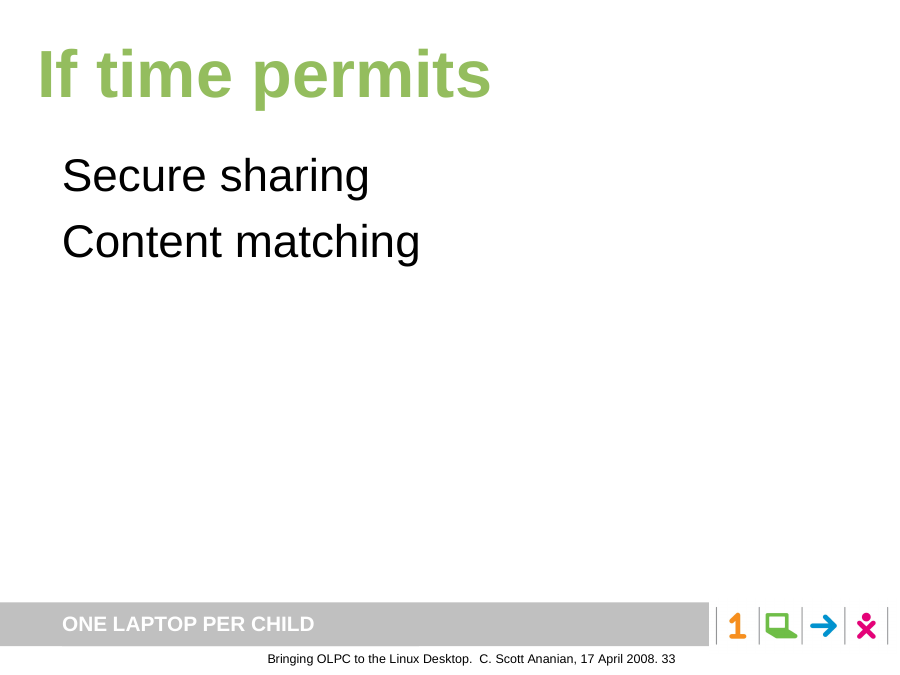

# If time permits
Secure sharing
Content matching